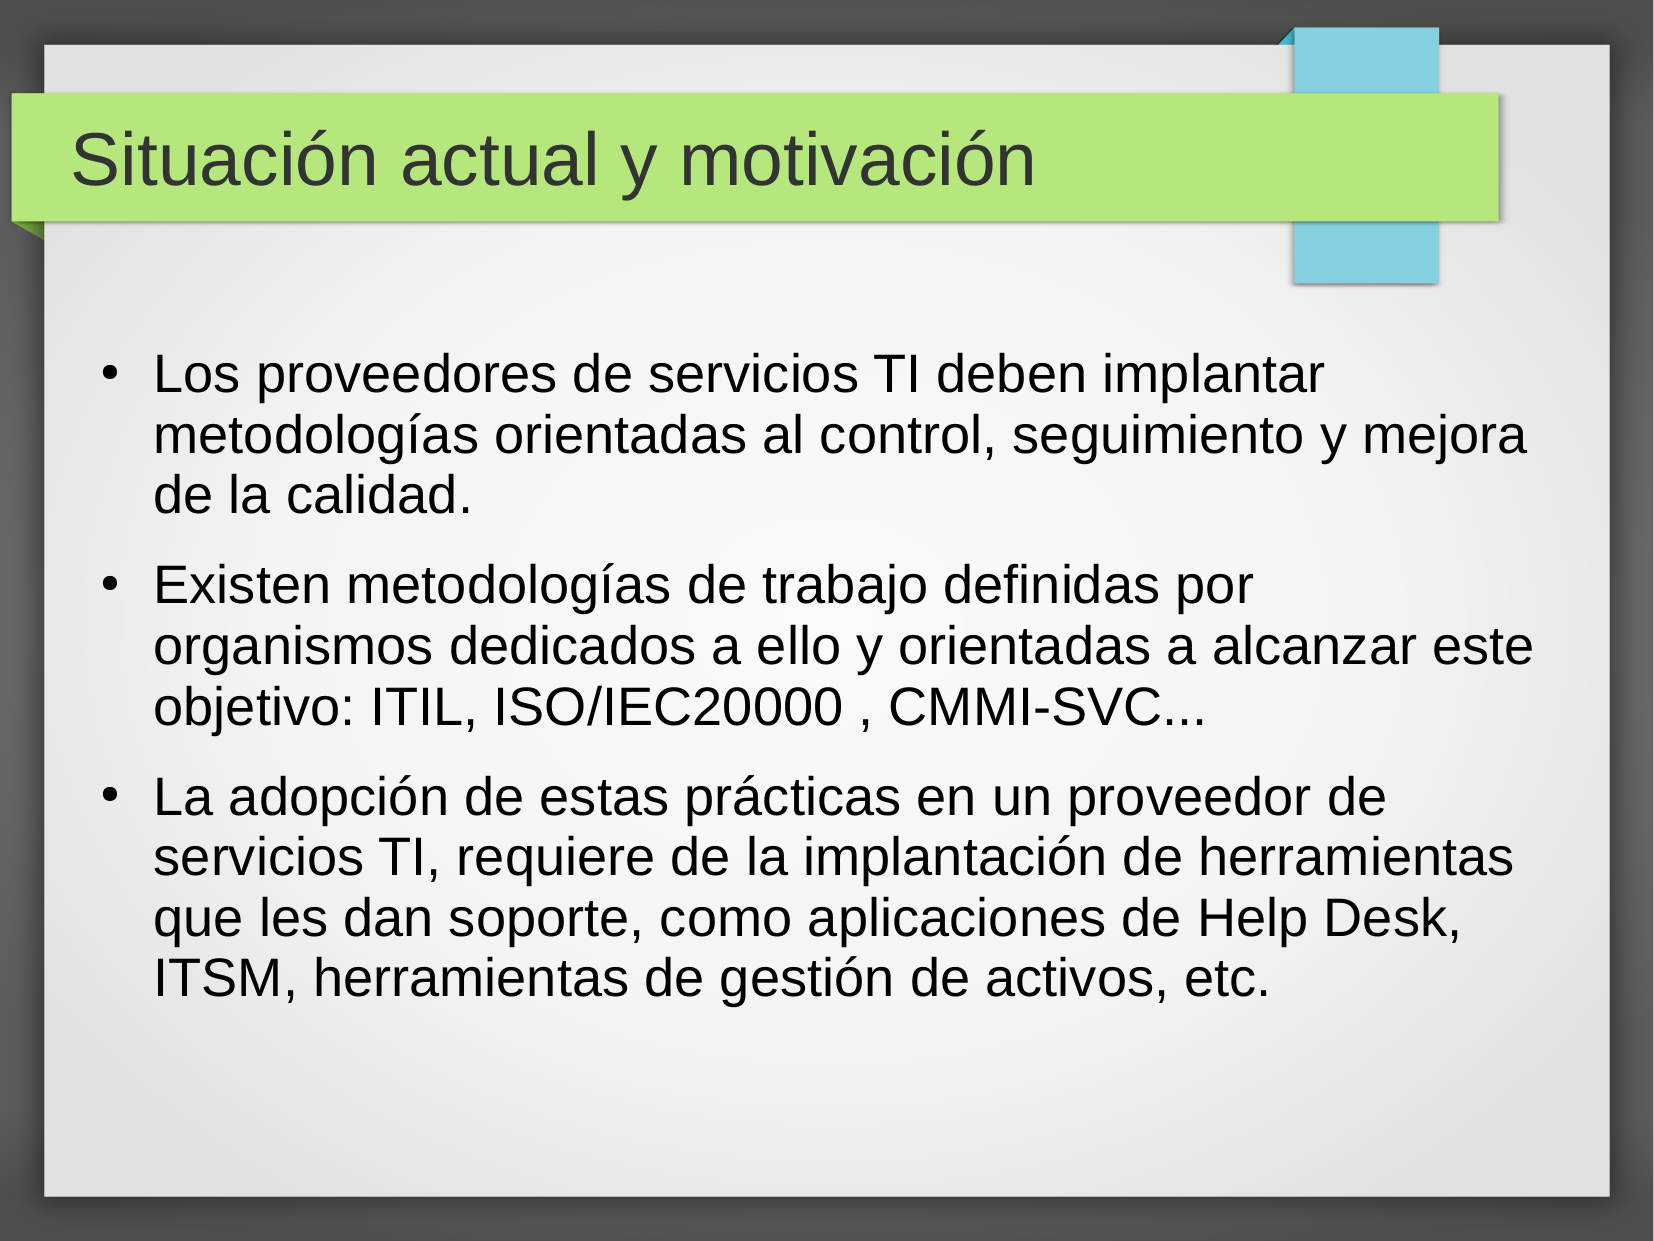

# Situación actual y motivación
Los proveedores de servicios TI deben implantar metodologías orientadas al control, seguimiento y mejora de la calidad.
Existen metodologías de trabajo definidas por organismos dedicados a ello y orientadas a alcanzar este objetivo: ITIL, ISO/IEC20000 , CMMI-SVC...
La adopción de estas prácticas en un proveedor de servicios TI, requiere de la implantación de herramientas que les dan soporte, como aplicaciones de Help Desk, ITSM, herramientas de gestión de activos, etc.